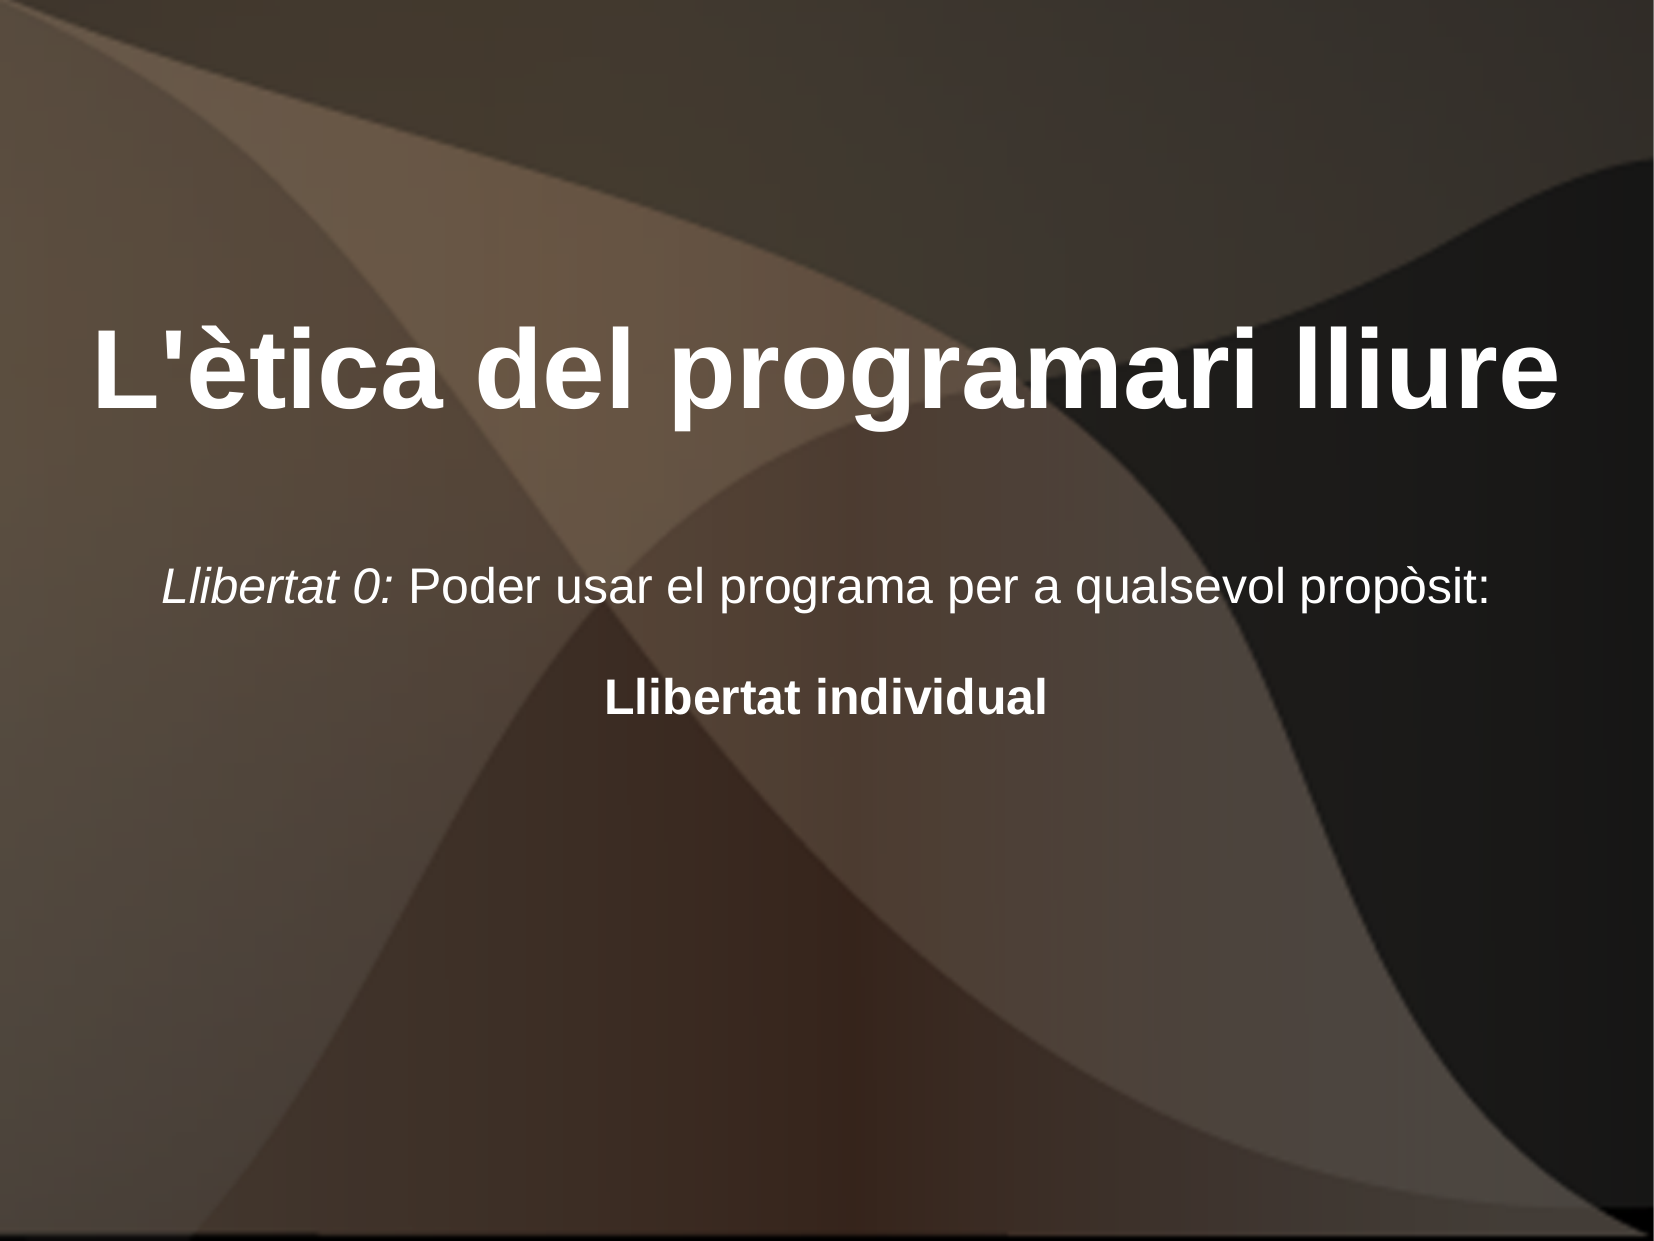

# L'ètica del programari lliure
Llibertat 0: Poder usar el programa per a qualsevol propòsit:
Llibertat individual